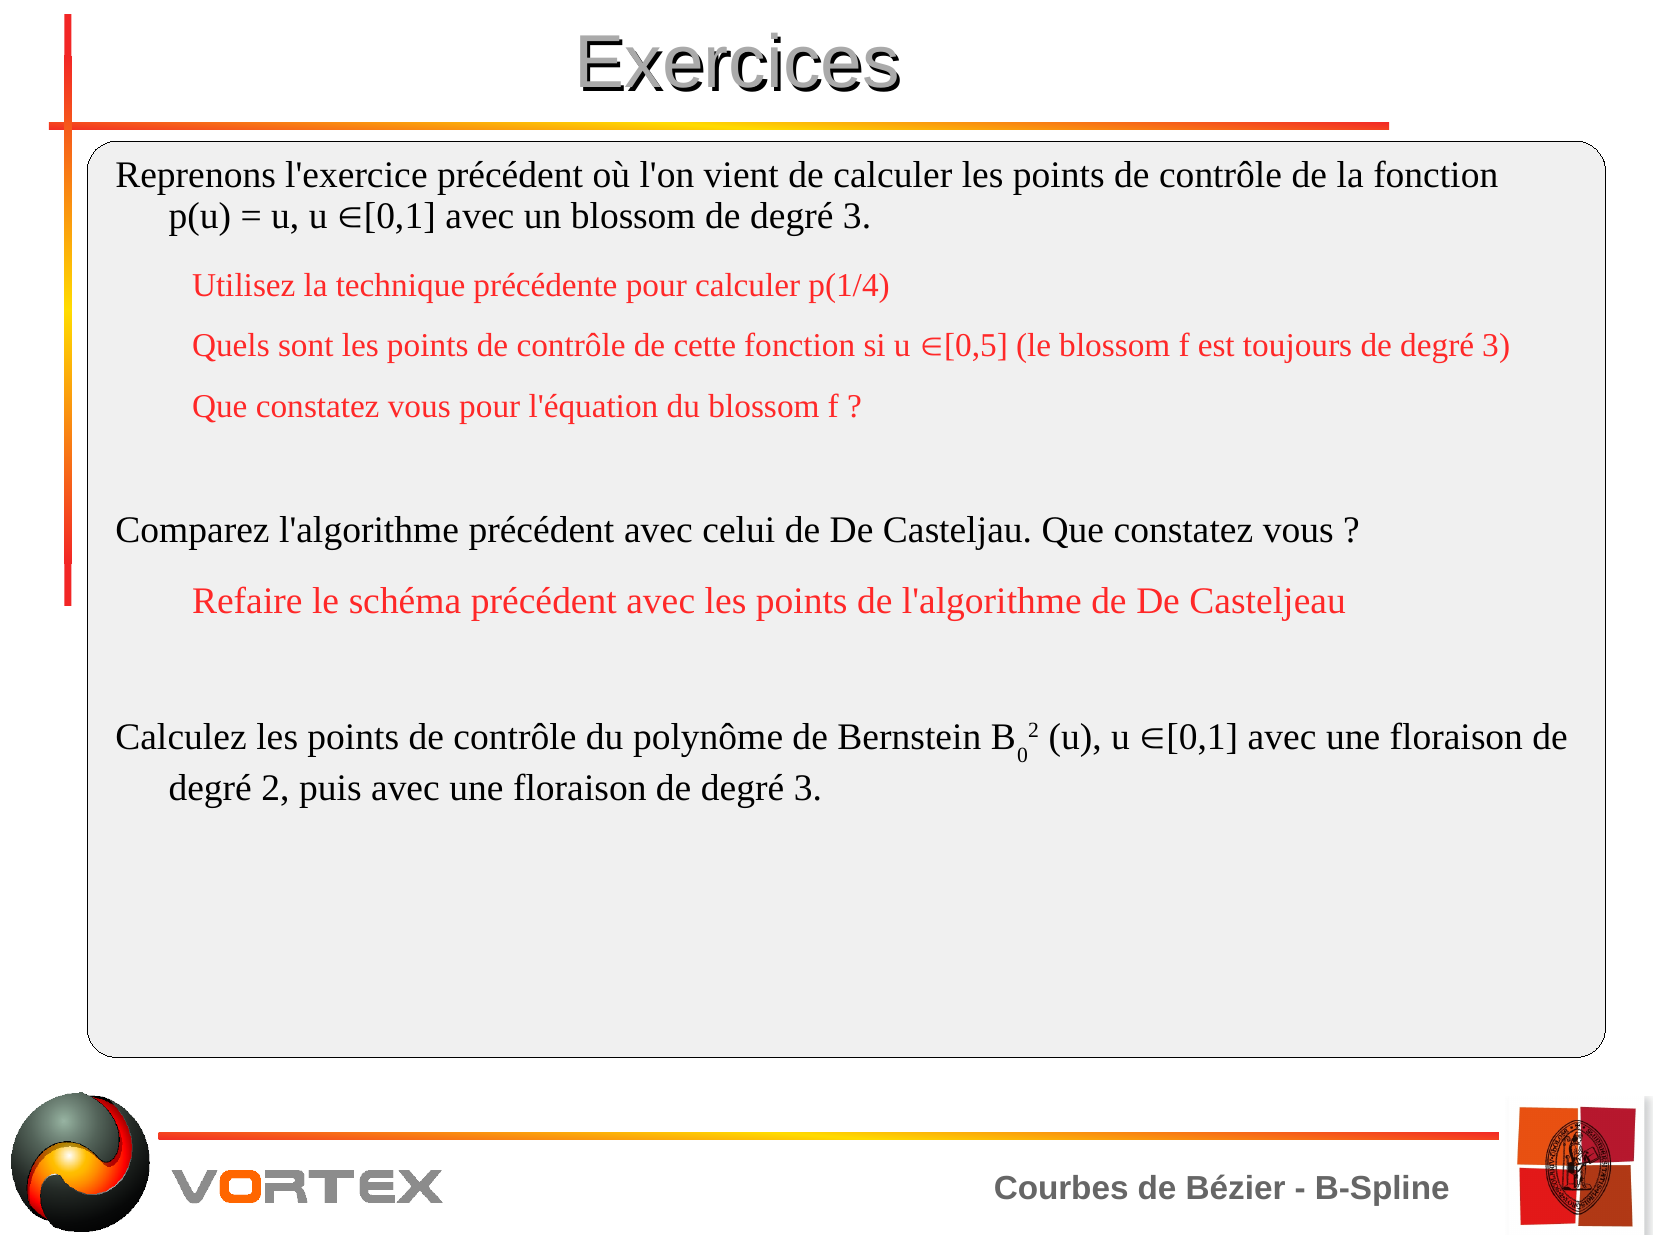

# Exercices
Reprenons l'exercice précédent où l'on vient de calculer les points de contrôle de la fonction p(u) = u, u [0,1] avec un blossom de degré 3.
Utilisez la technique précédente pour calculer p(1/4)
Quels sont les points de contrôle de cette fonction si u [0,5] (le blossom f est toujours de degré 3)
Que constatez vous pour l'équation du blossom f ?
Comparez l'algorithme précédent avec celui de De Casteljau. Que constatez vous ?
Refaire le schéma précédent avec les points de l'algorithme de De Casteljeau
Calculez les points de contrôle du polynôme de Bernstein B02 (u), u [0,1] avec une floraison de degré 2, puis avec une floraison de degré 3.